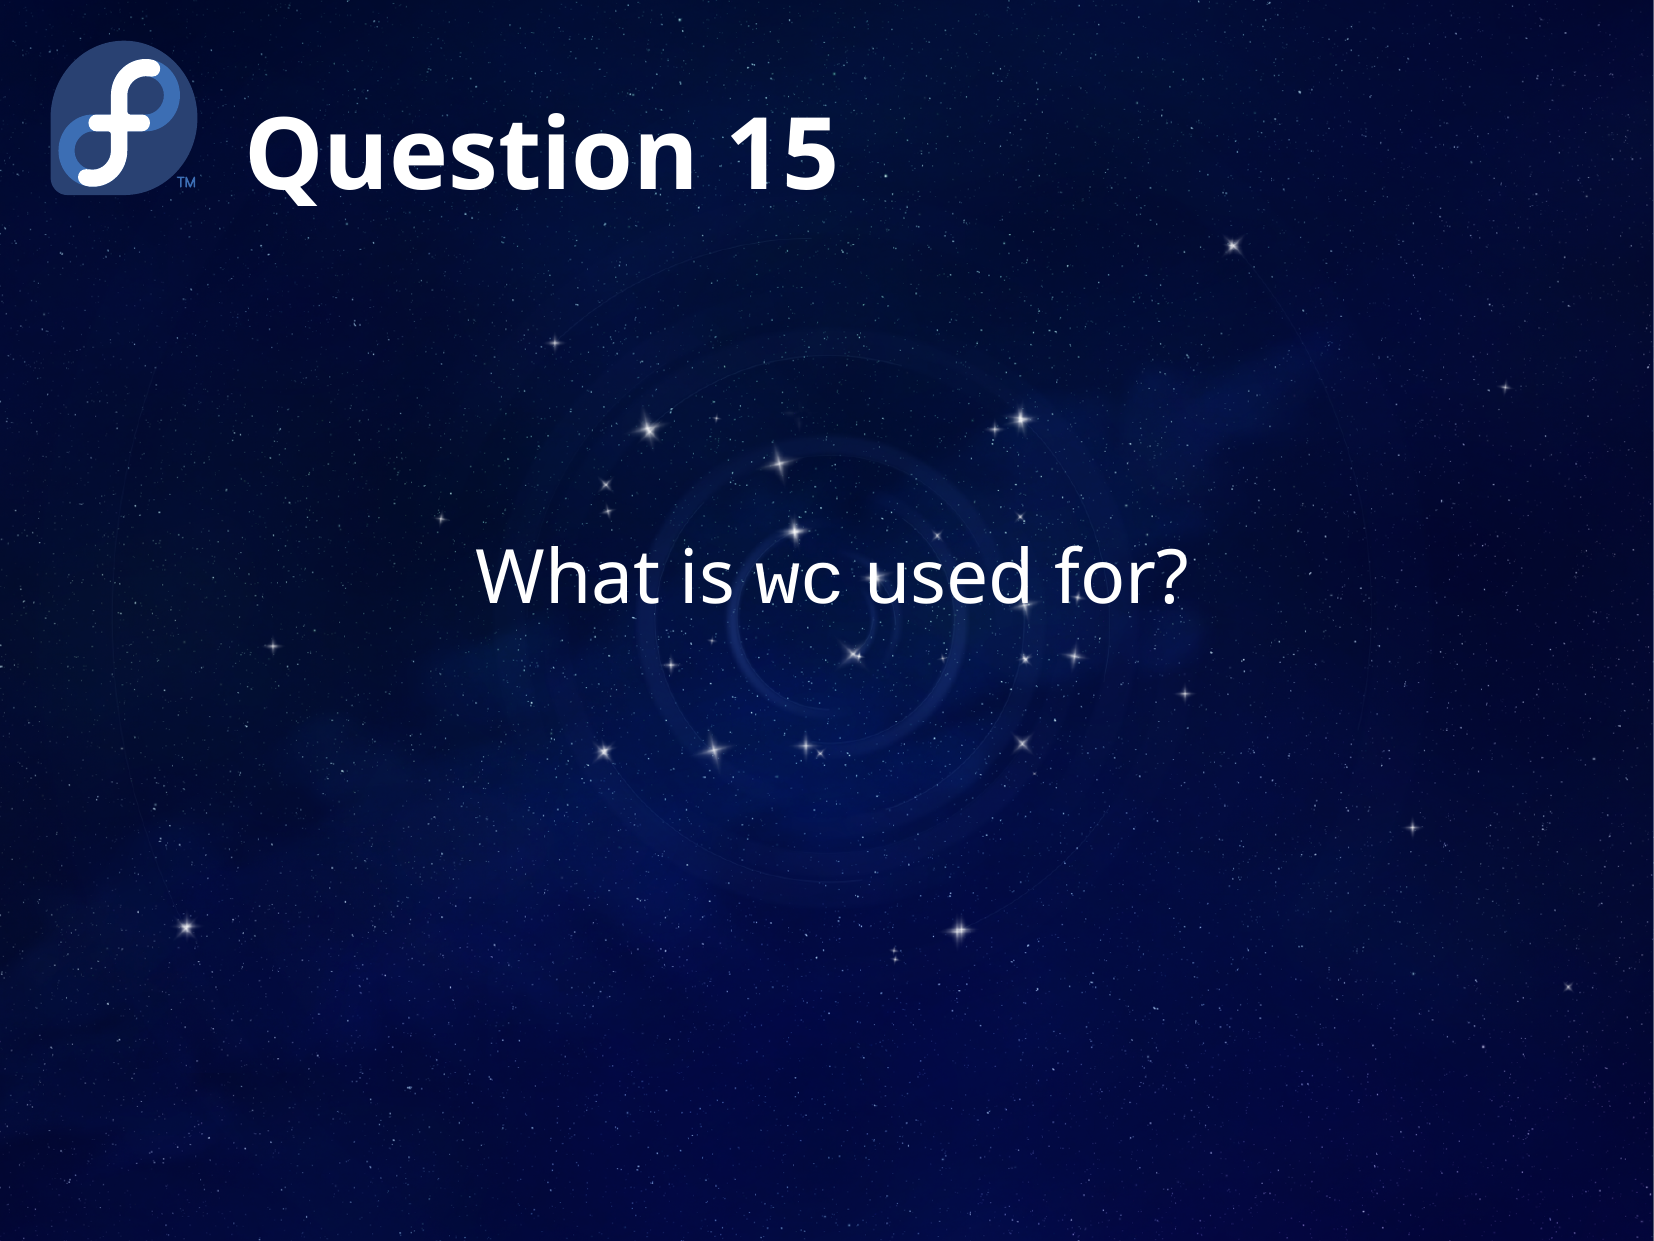

Question 15
What is wc used for?